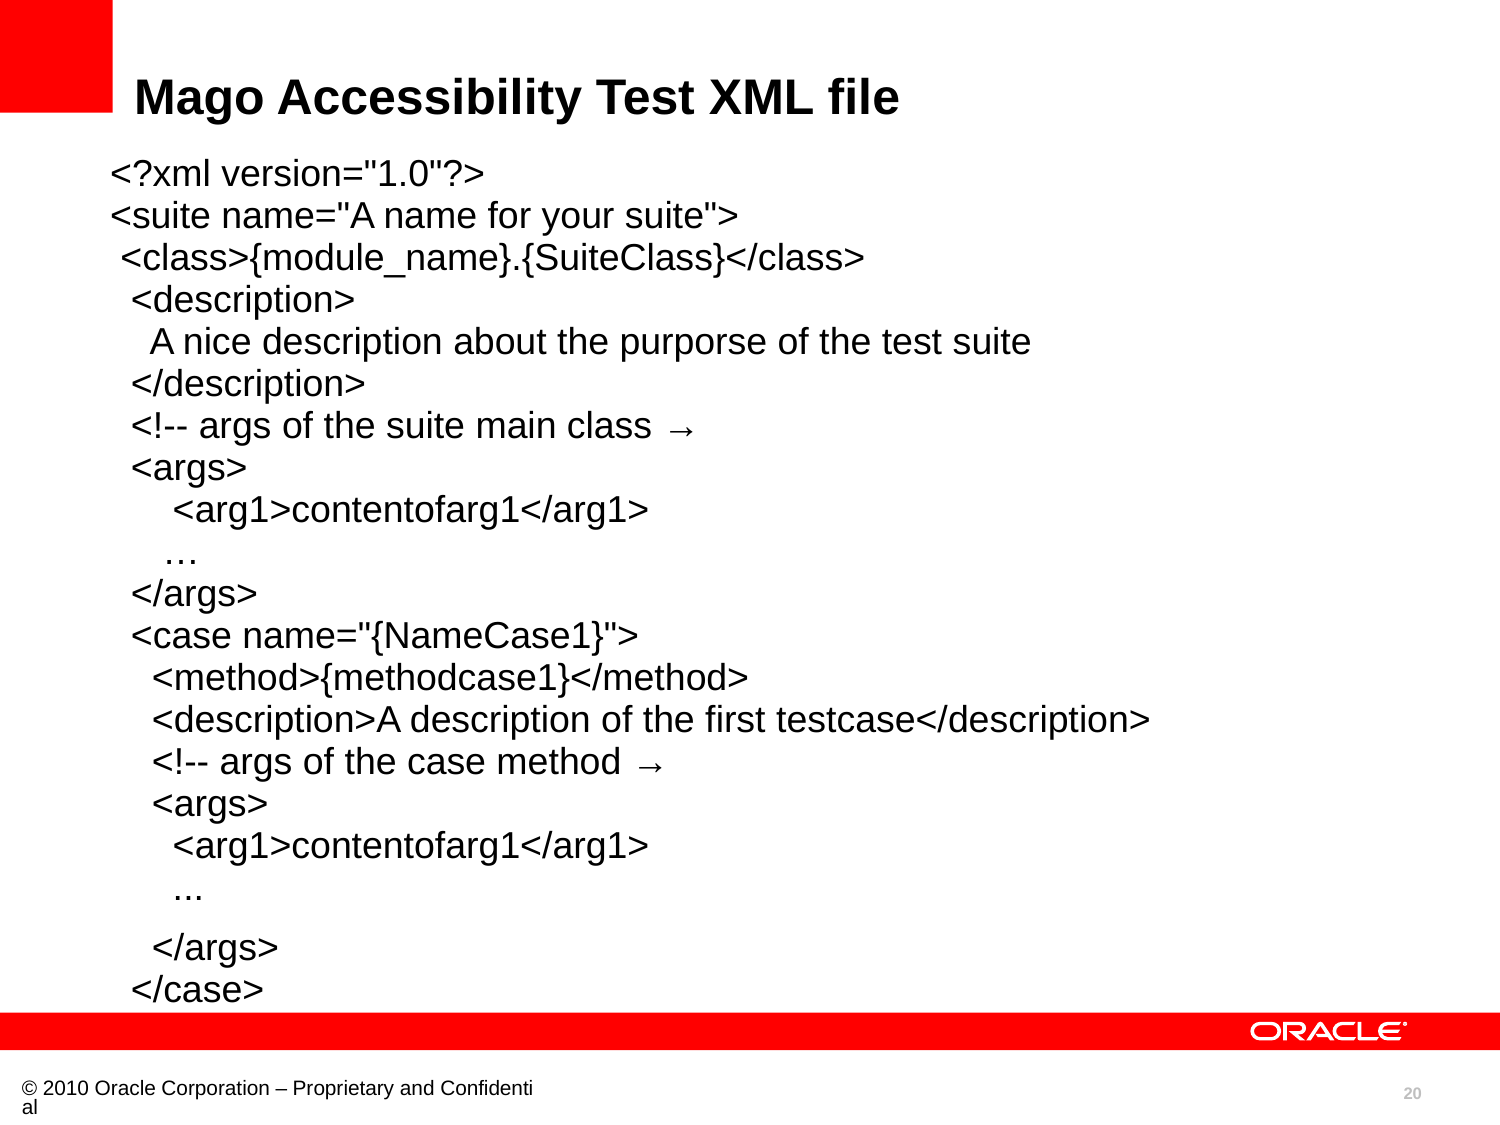

# Mago Accessibility Test XML file
<?xml version="1.0"?>
<suite name="A name for your suite">
 <class>{module_name}.{SuiteClass}</class>
 <description>
 A nice description about the purporse of the test suite
 </description>
 <!-- args of the suite main class →
 <args>
 <arg1>contentofarg1</arg1>
 …
 </args>
 <case name="{NameCase1}">
 <method>{methodcase1}</method>
 <description>A description of the first testcase</description>
 <!-- args of the case method →
 <args>
 <arg1>contentofarg1</arg1>
 ...
 </args>
 </case>
© 2010 Oracle Corporation – Proprietary and Confidential